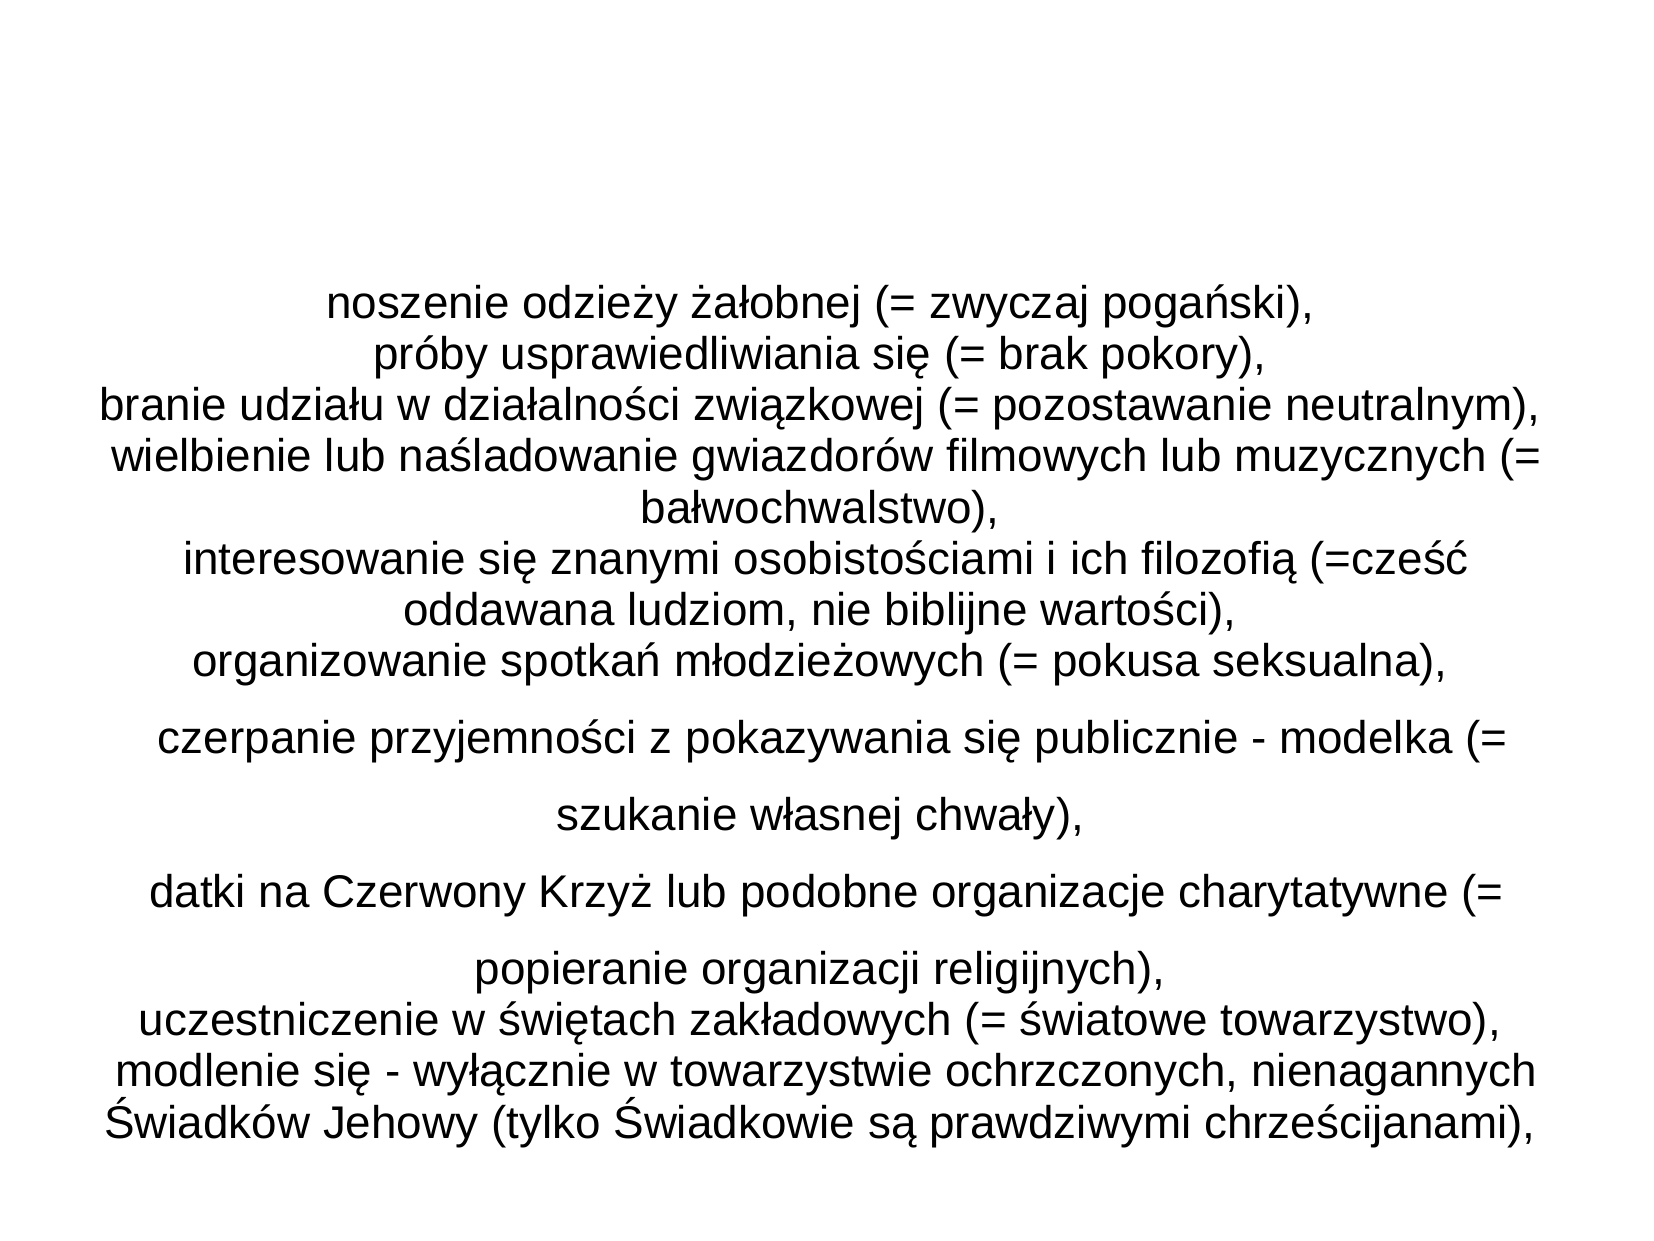

#
noszenie odzieży żałobnej (= zwyczaj pogański),
próby usprawiedliwiania się (= brak pokory),
branie udziału w działalności związkowej (= pozostawanie neutralnym),
wielbienie lub naśladowanie gwiazdorów filmowych lub muzycznych (= bałwochwalstwo),
interesowanie się znanymi osobistościami i ich filozofią (=cześć oddawana ludziom, nie biblijne wartości),
organizowanie spotkań młodzieżowych (= pokusa seksualna),
 czerpanie przyjemności z pokazywania się publicznie - modelka (= szukanie własnej chwały),
datki na Czerwony Krzyż lub podobne organizacje charytatywne (= popieranie organizacji religijnych),
uczestniczenie w świętach zakładowych (= światowe towarzystwo),
modlenie się - wyłącznie w towarzystwie ochrzczonych, nienagannych Świadków Jehowy (tylko Świadkowie są prawdziwymi chrześcijanami),